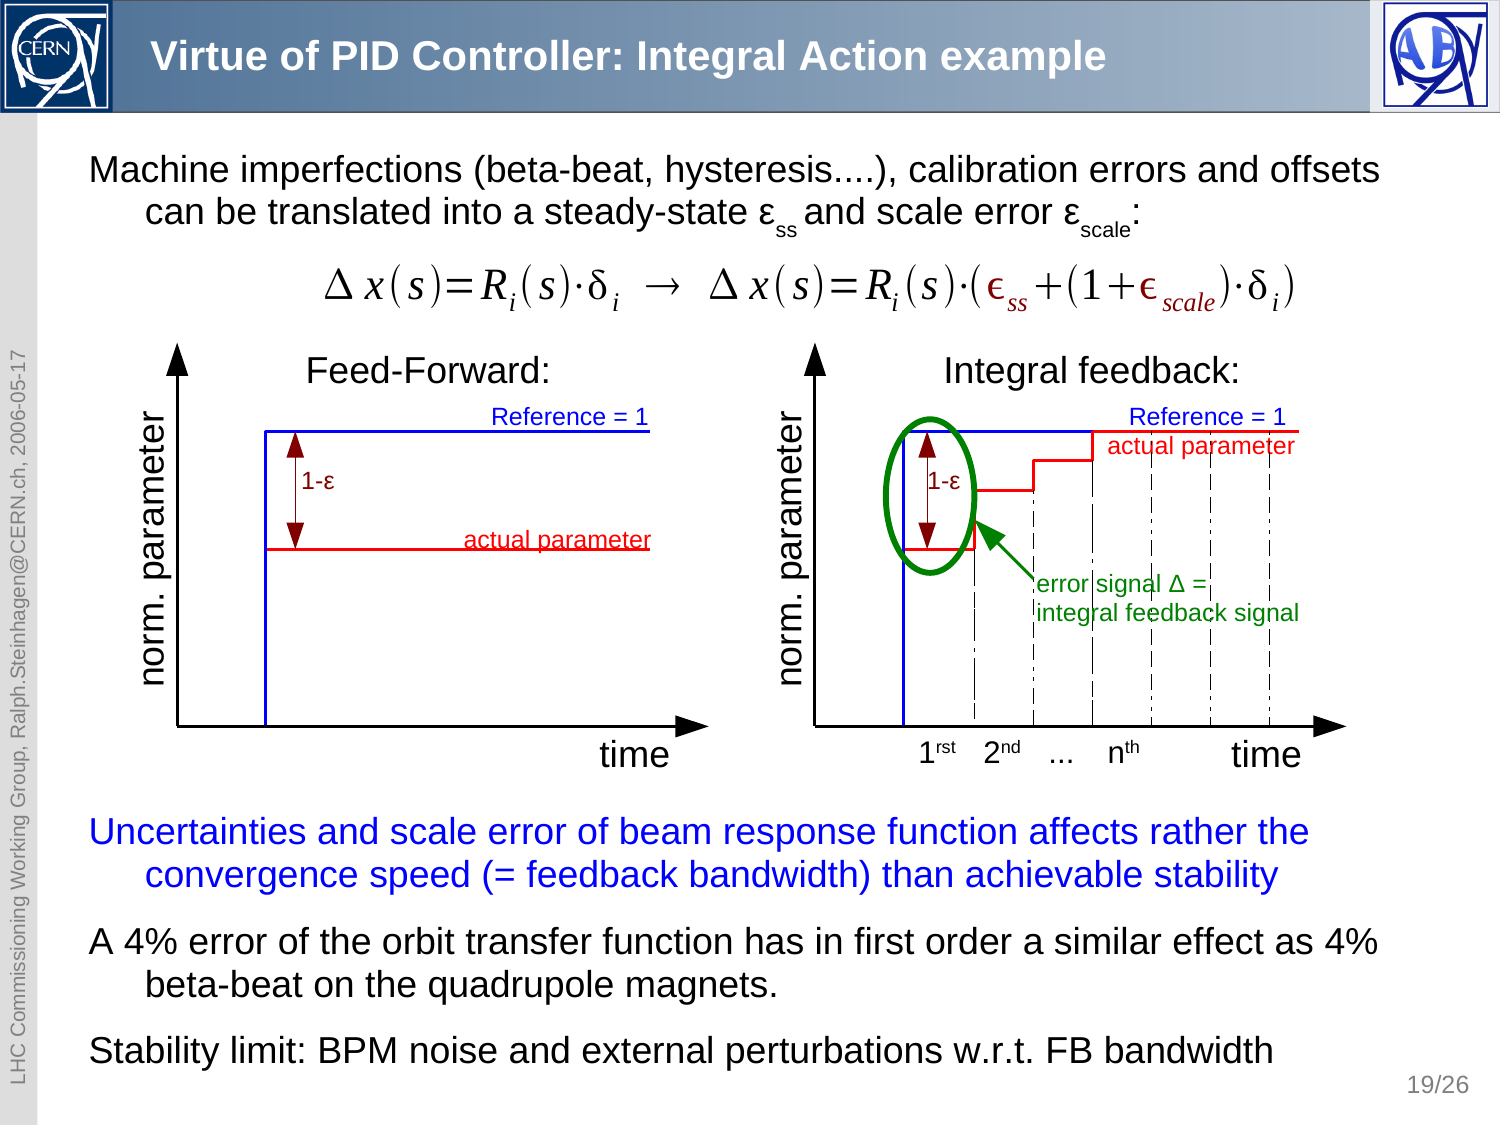

# Virtue of PID Controller: Integral Action example
Machine imperfections (beta-beat, hysteresis....), calibration errors and offsets can be translated into a steady-state εss and scale error εscale:
norm. parameter
time
Feed-Forward:
Reference = 1
1-ε
actual parameter
norm. parameter
time
Integral feedback:
Reference = 1
actual parameter
1-ε
error signal Δ =
integral feedback signal
1rst
2nd
nth
...
Uncertainties and scale error of beam response function affects rather the convergence speed (= feedback bandwidth) than achievable stability
A 4% error of the orbit transfer function has in first order a similar effect as 4% beta-beat on the quadrupole magnets.
Stability limit: BPM noise and external perturbations w.r.t. FB bandwidth